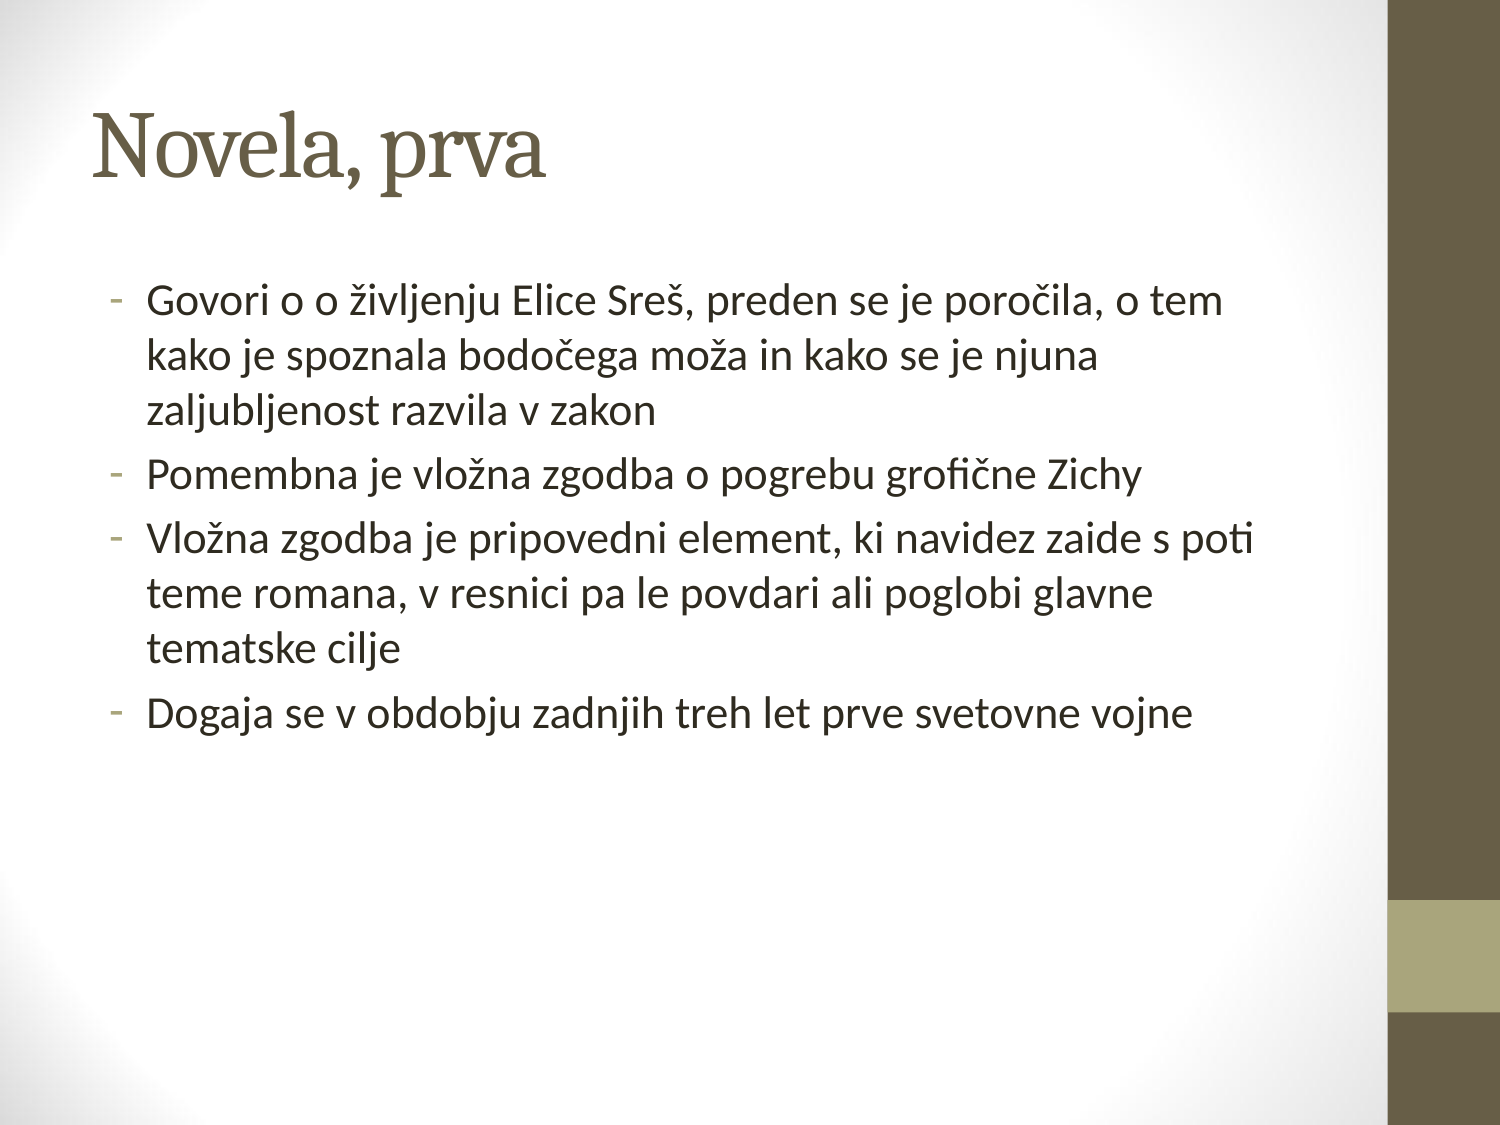

# Novela, prva
Govori o o življenju Elice Sreš, preden se je poročila, o tem kako je spoznala bodočega moža in kako se je njuna zaljubljenost razvila v zakon
Pomembna je vložna zgodba o pogrebu grofične Zichy
Vložna zgodba je pripovedni element, ki navidez zaide s poti teme romana, v resnici pa le povdari ali poglobi glavne tematske cilje
Dogaja se v obdobju zadnjih treh let prve svetovne vojne